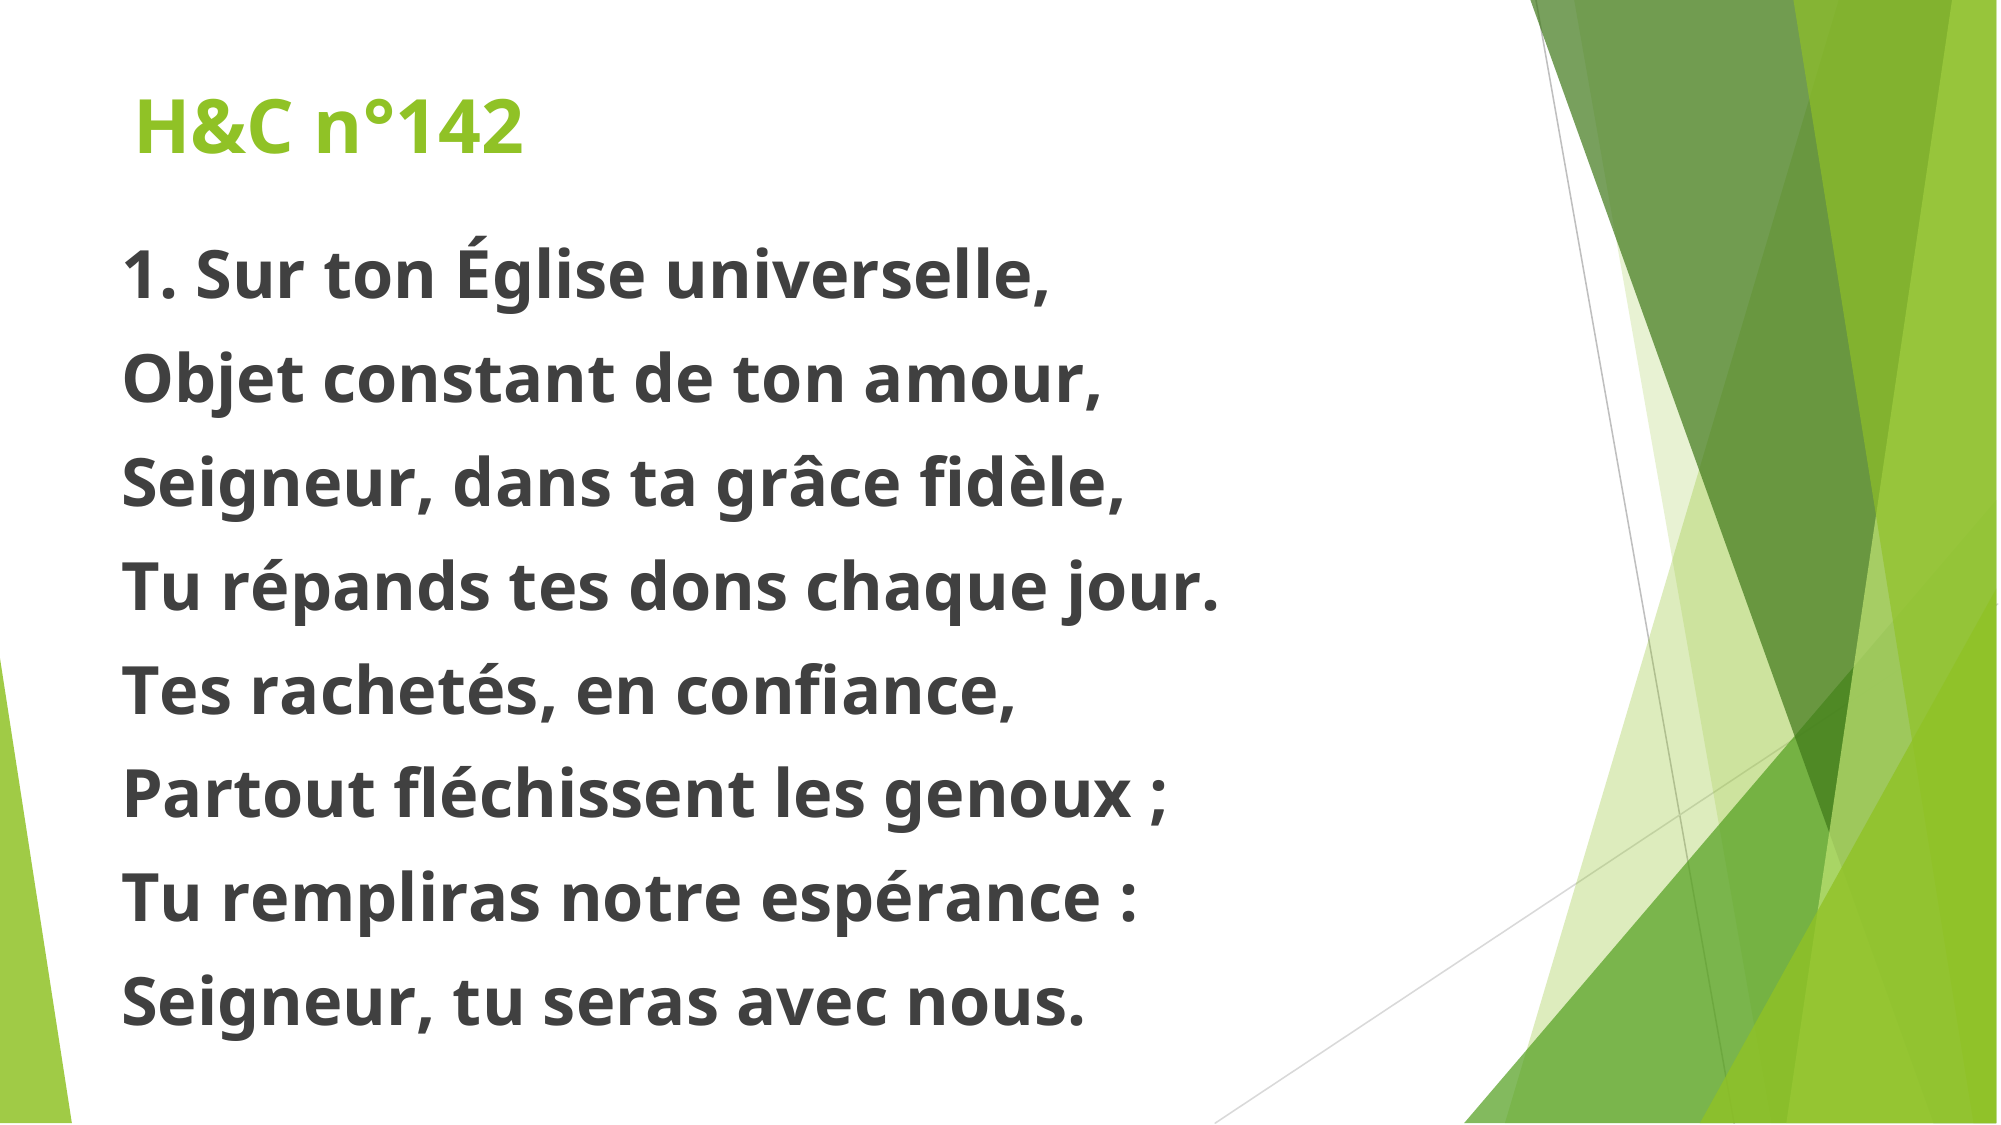

H&C n°142
1. Sur ton Église universelle,
Objet constant de ton amour,
Seigneur, dans ta grâce fidèle,
Tu répands tes dons chaque jour.
Tes rachetés, en confiance,
Partout fléchissent les genoux ;
Tu rempliras notre espérance :
Seigneur, tu seras avec nous.